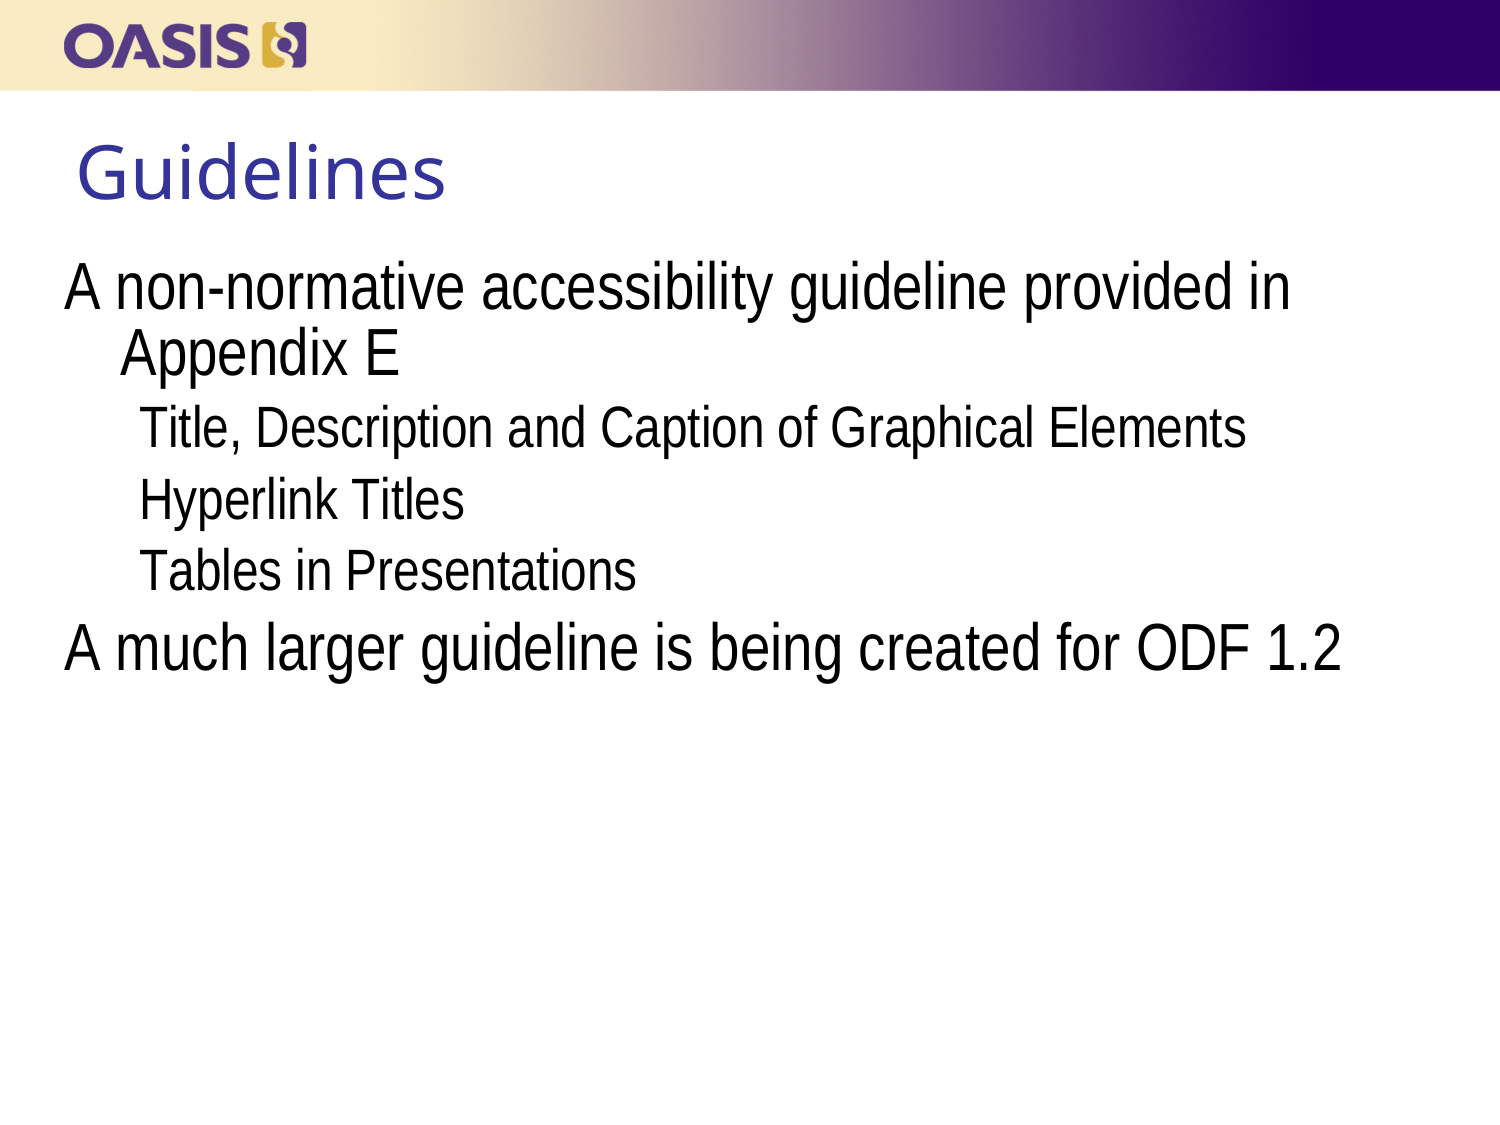

# Guidelines
A non-normative accessibility guideline provided in Appendix E
Title, Description and Caption of Graphical Elements
Hyperlink Titles
Tables in Presentations
A much larger guideline is being created for ODF 1.2